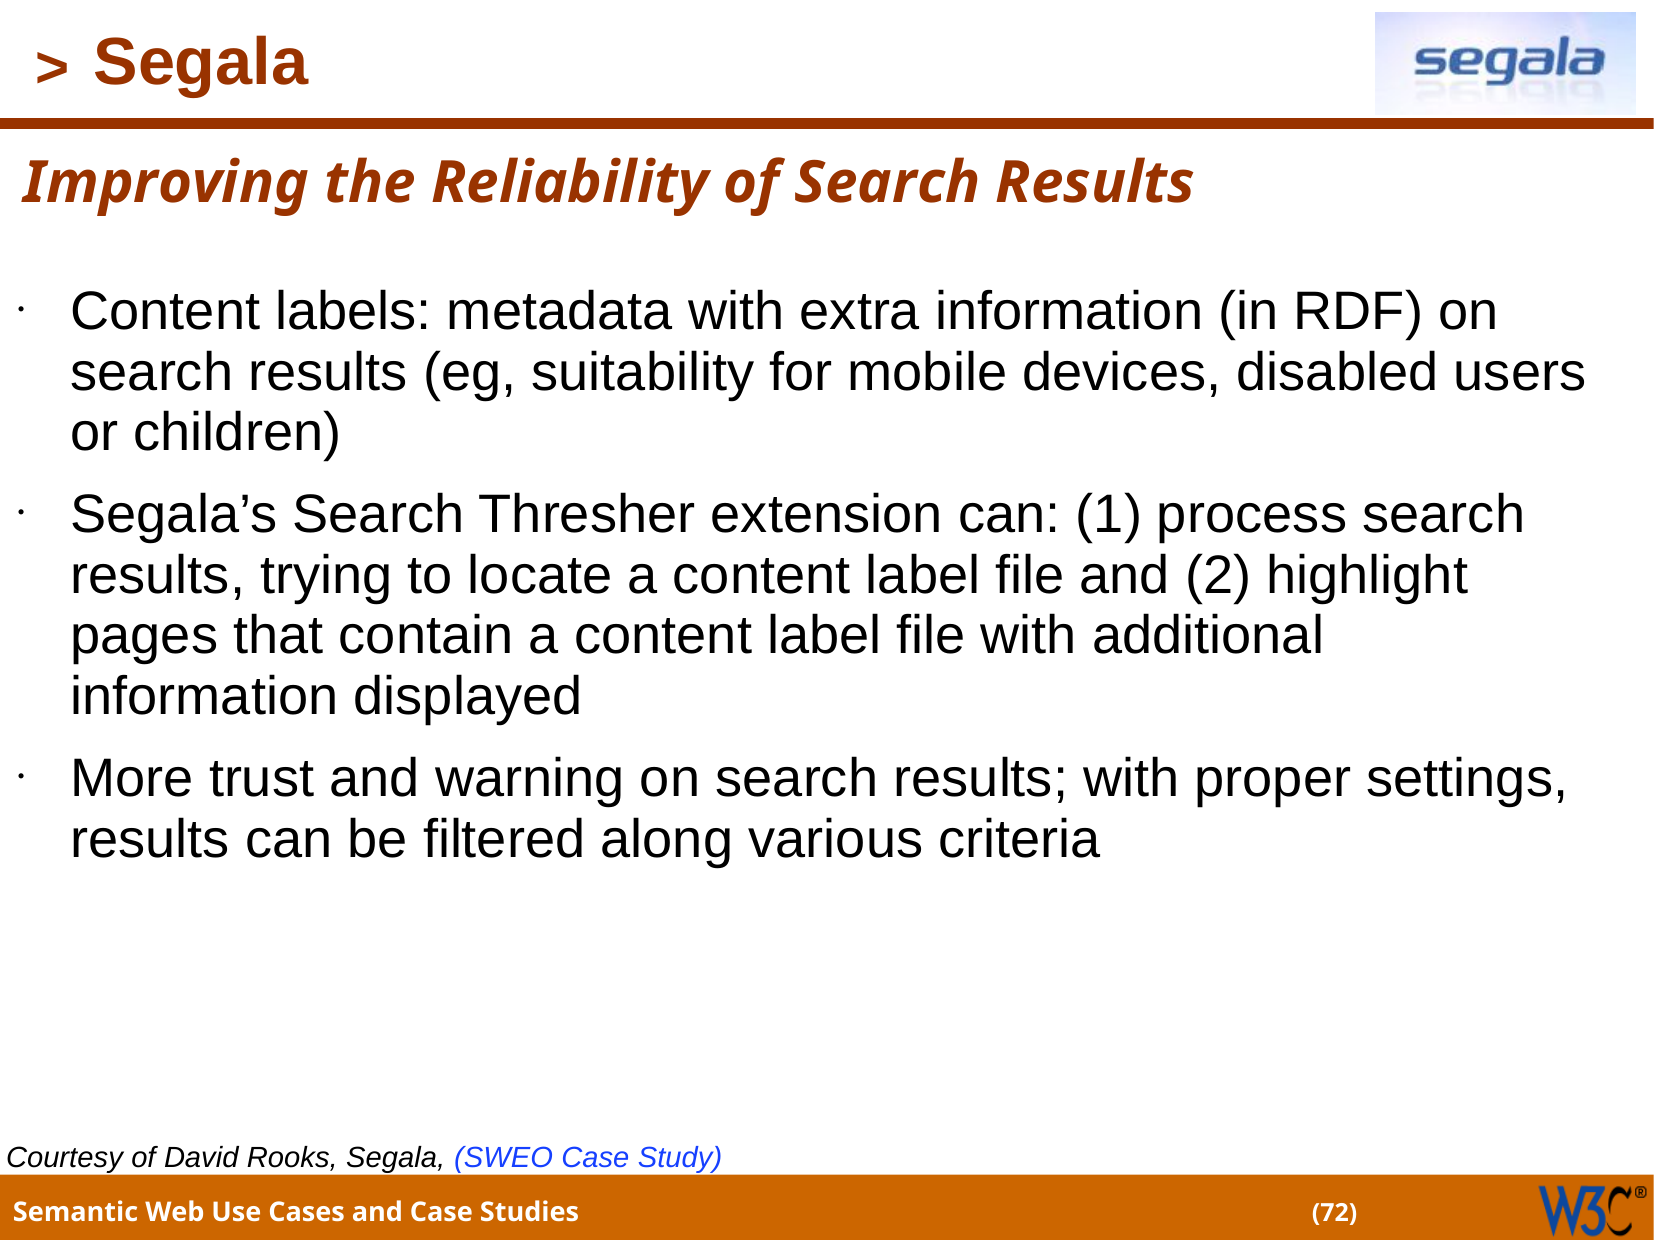

# Segala
Improving the Reliability of Search Results
Content labels: metadata with extra information (in RDF) on search results (eg, suitability for mobile devices, disabled users or children)
Segala’s Search Thresher extension can: (1) process search results, trying to locate a content label file and (2) highlight pages that contain a content label file with additional information displayed
More trust and warning on search results; with proper settings, results can be filtered along various criteria
Courtesy of David Rooks, Segala, (SWEO Case Study)